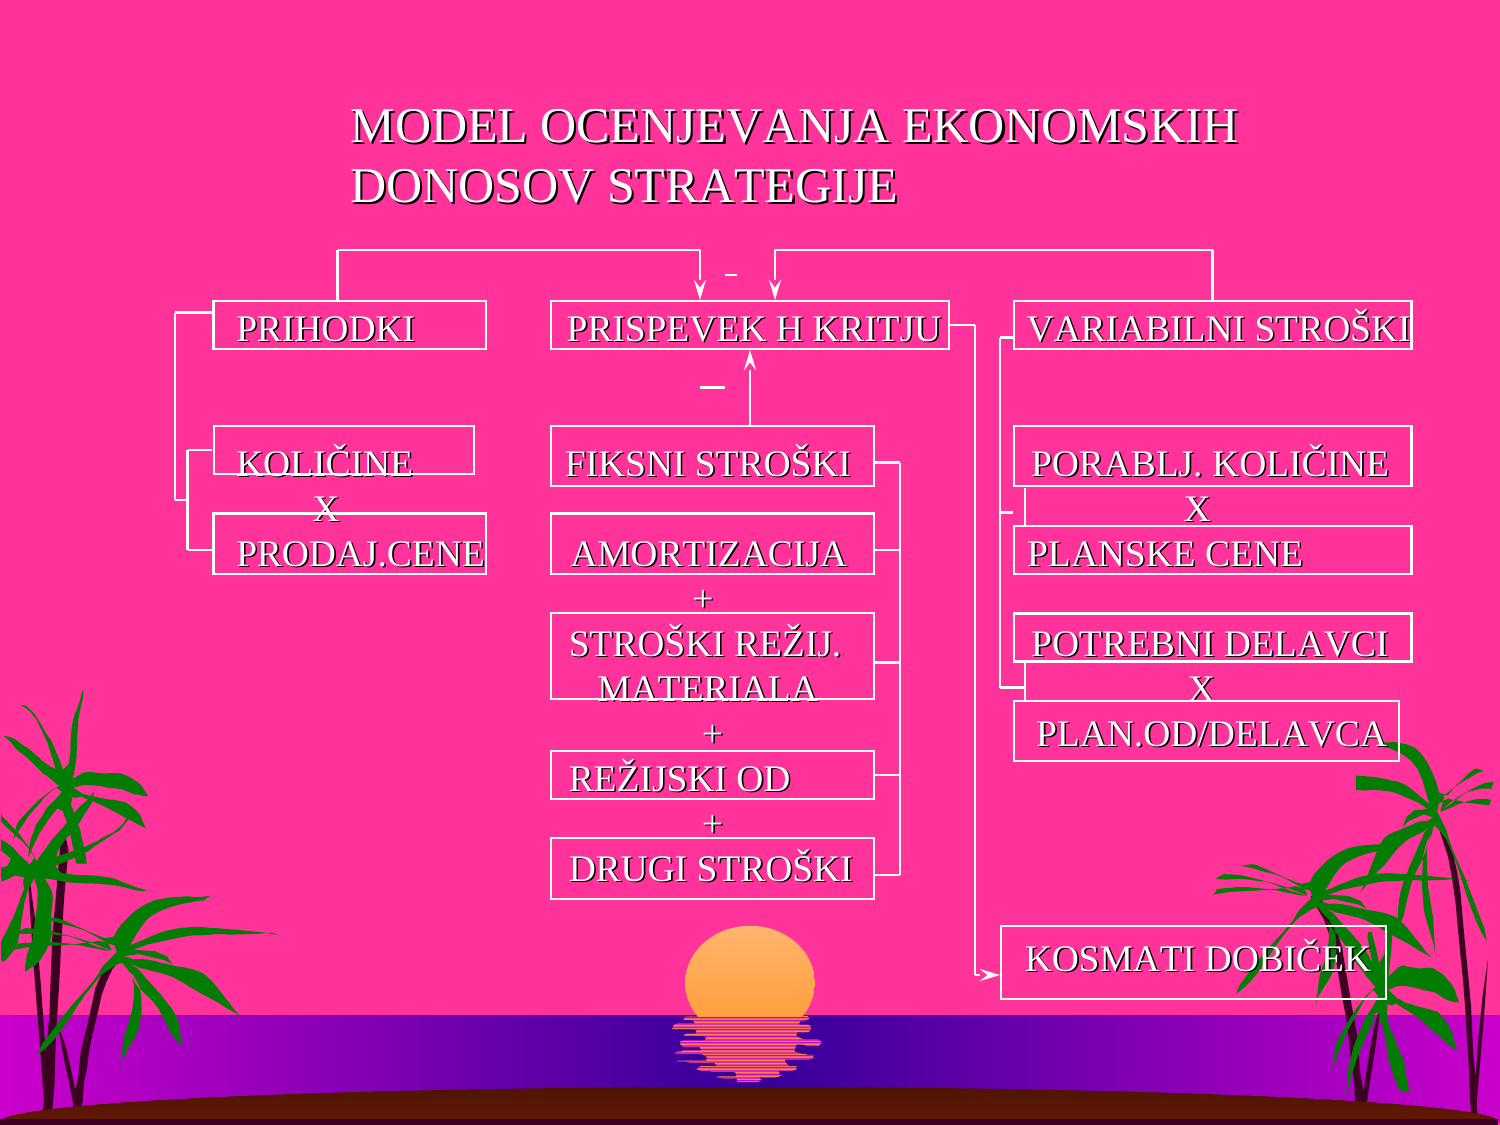

MODEL OCENJEVANJA EKONOMSKIH
DONOSOV STRATEGIJE
PRIHODKI PRISPEVEK H KRITJU VARIABILNI STROŠKI
KOLIČINE FIKSNI STROŠKI PORABLJ. KOLIČINE
 X X
PRODAJ.CENE AMORTIZACIJA PLANSKE CENE
 +
 STROŠKI REŽIJ. POTREBNI DELAVCI
 MATERIALA X
 + PLAN.OD/DELAVCA
 REŽIJSKI OD
 +
 DRUGI STROŠKI
 KOSMATI DOBIČEK